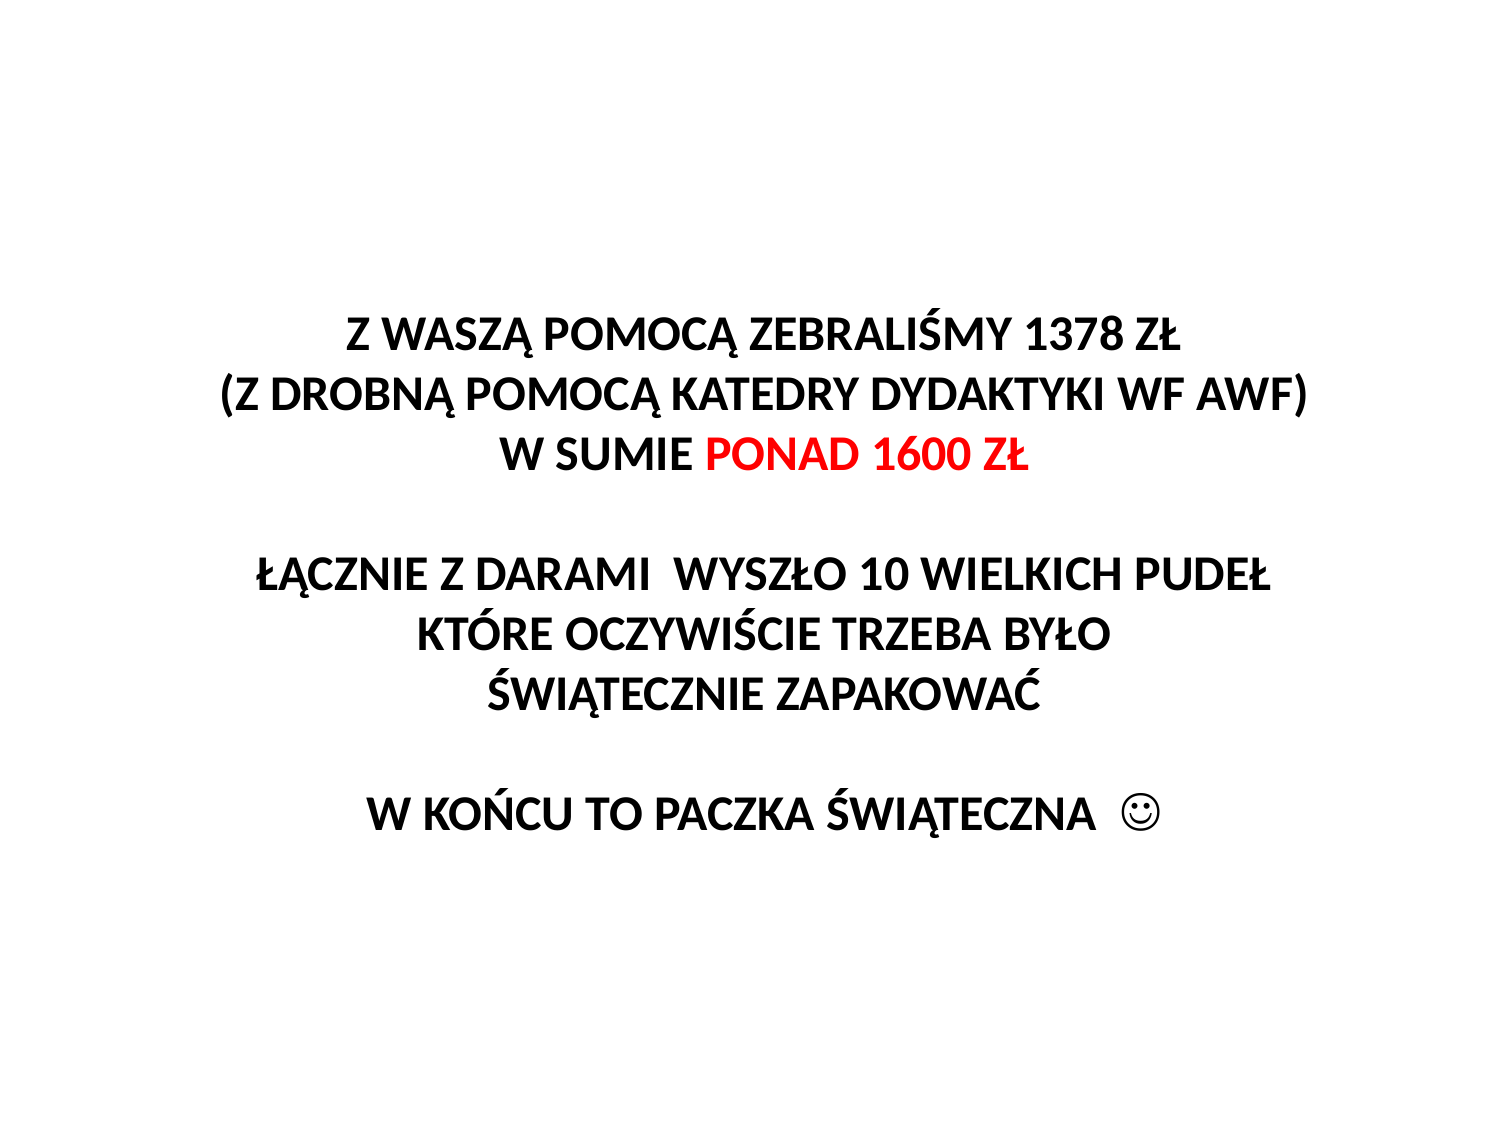

Z WASZĄ POMOCĄ ZEBRALIŚMY 1378 ZŁ
(Z DROBNĄ POMOCĄ KATEDRY DYDAKTYKI WF AWF)
W SUMIE PONAD 1600 ZŁ
ŁĄCZNIE Z DARAMI WYSZŁO 10 WIELKICH PUDEŁ
KTÓRE OCZYWIŚCIE TRZEBA BYŁO
ŚWIĄTECZNIE ZAPAKOWAĆ
W KOŃCU TO PACZKA ŚWIĄTECZNA 